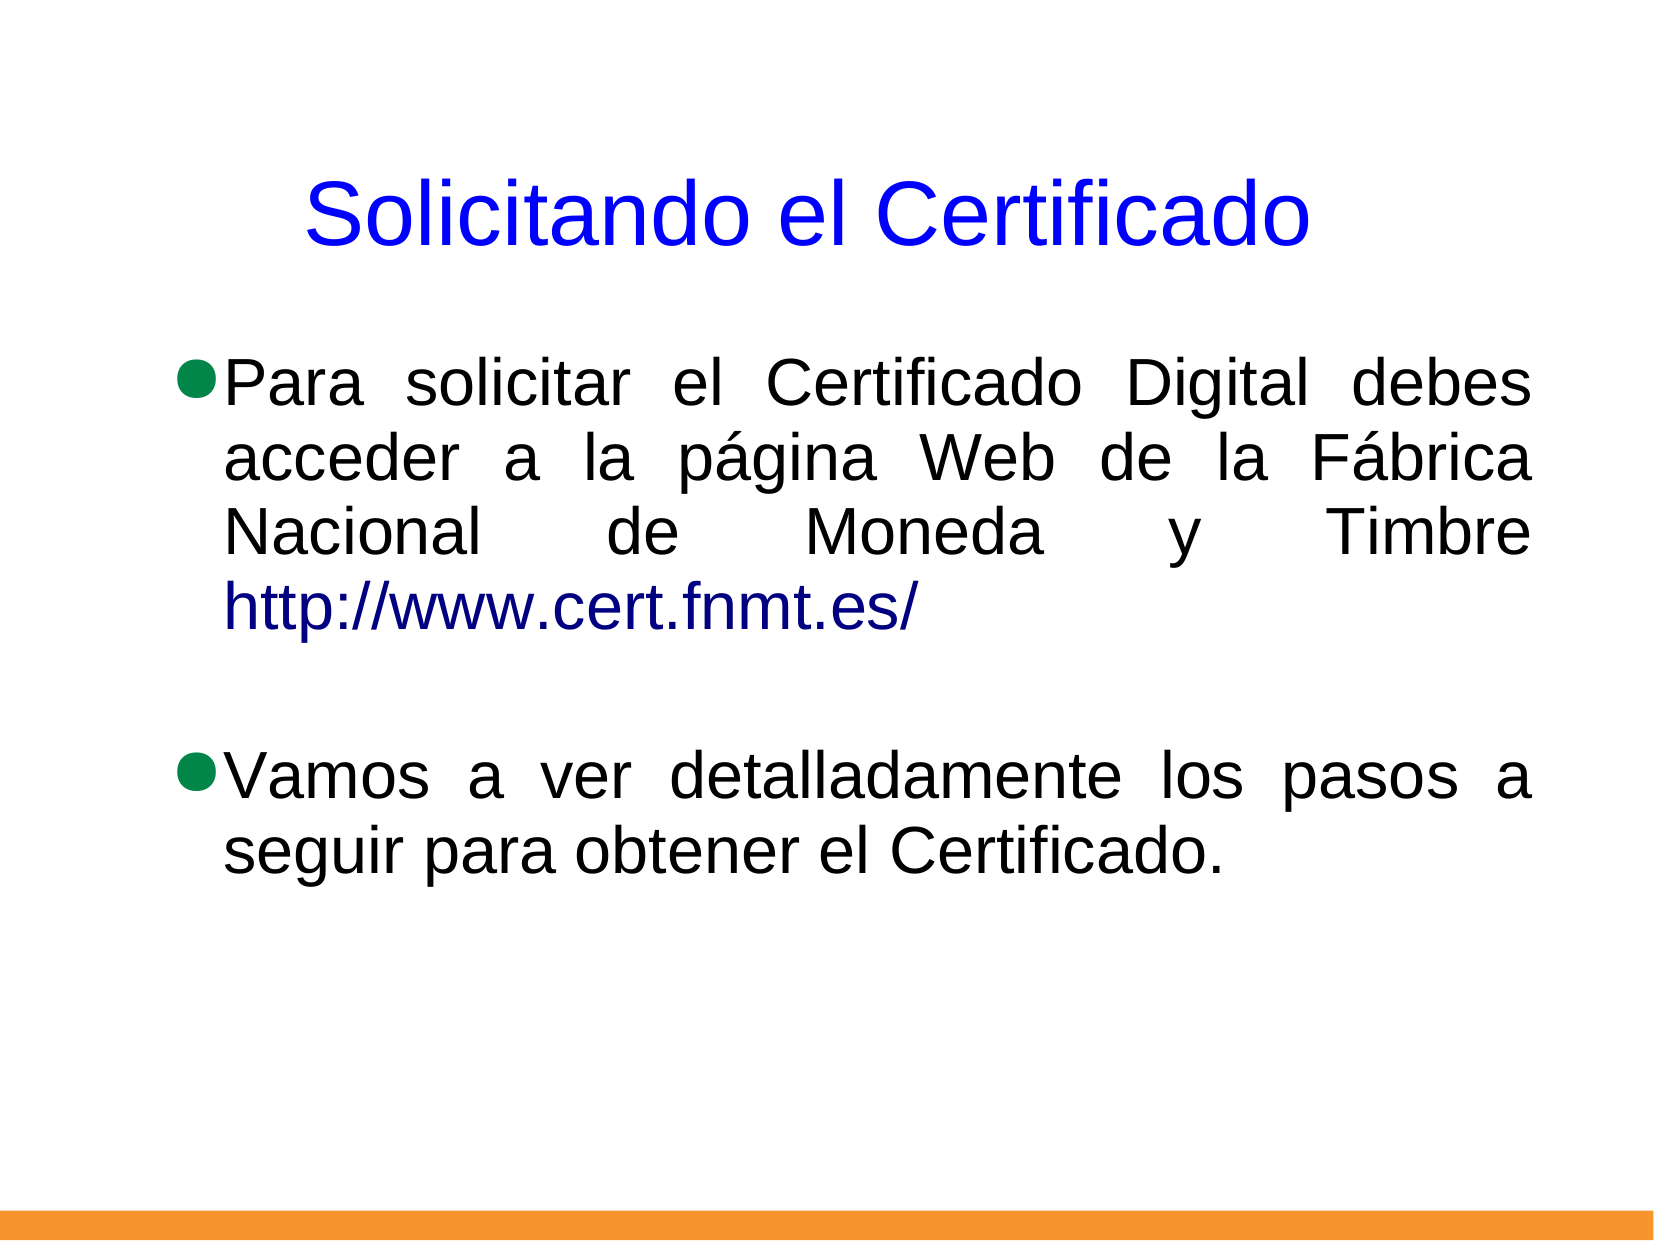

# Solicitando el Certificado
Para solicitar el Certificado Digital debes acceder a la página Web de la Fábrica Nacional de Moneda y Timbre http://www.cert.fnmt.es/
Vamos a ver detalladamente los pasos a seguir para obtener el Certificado.